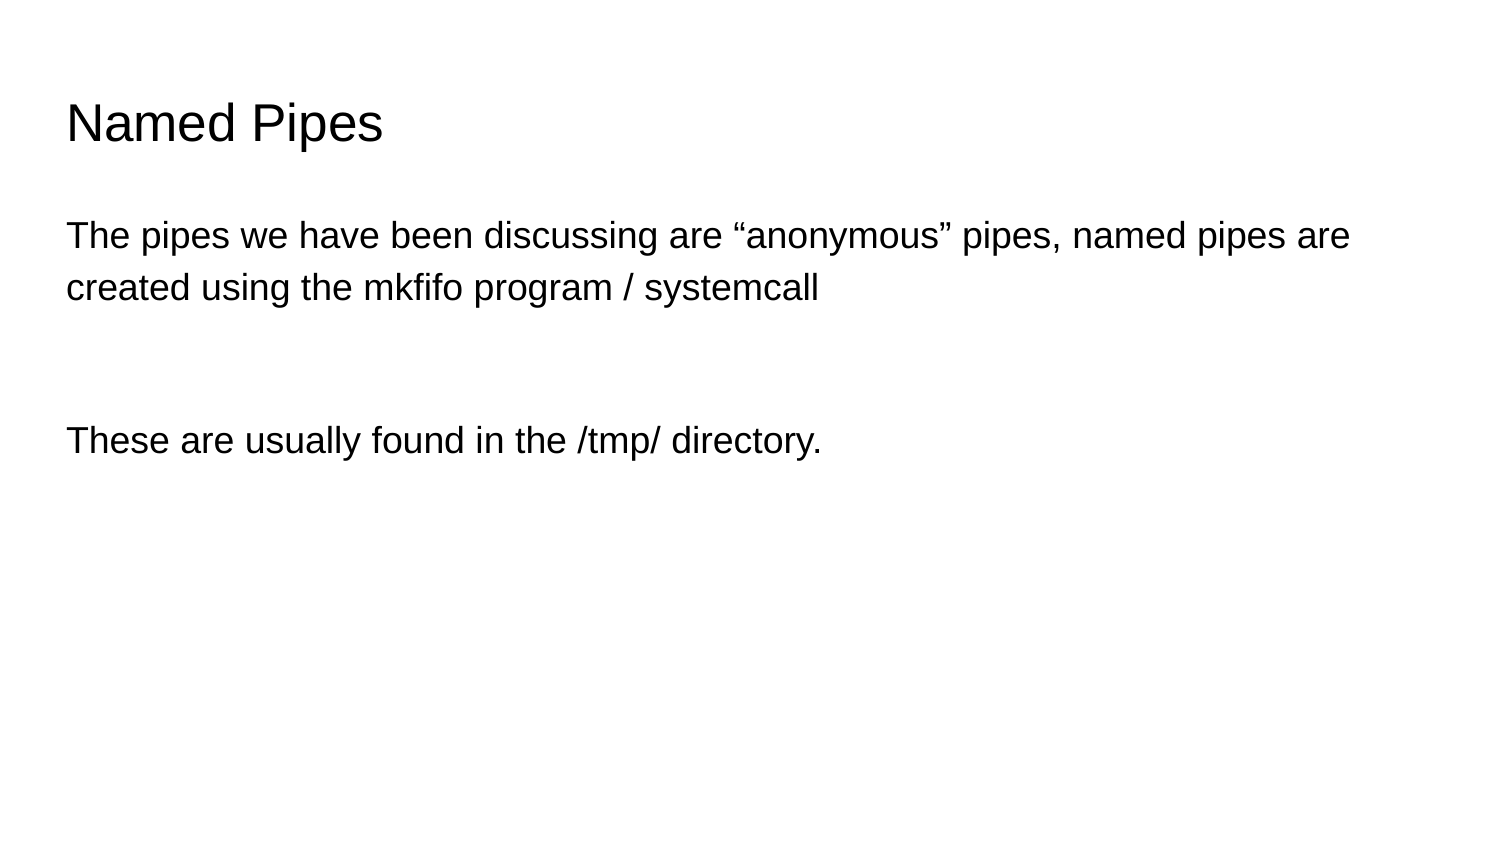

# Named Pipes
The pipes we have been discussing are “anonymous” pipes, named pipes are created using the mkfifo program / systemcall
These are usually found in the /tmp/ directory.